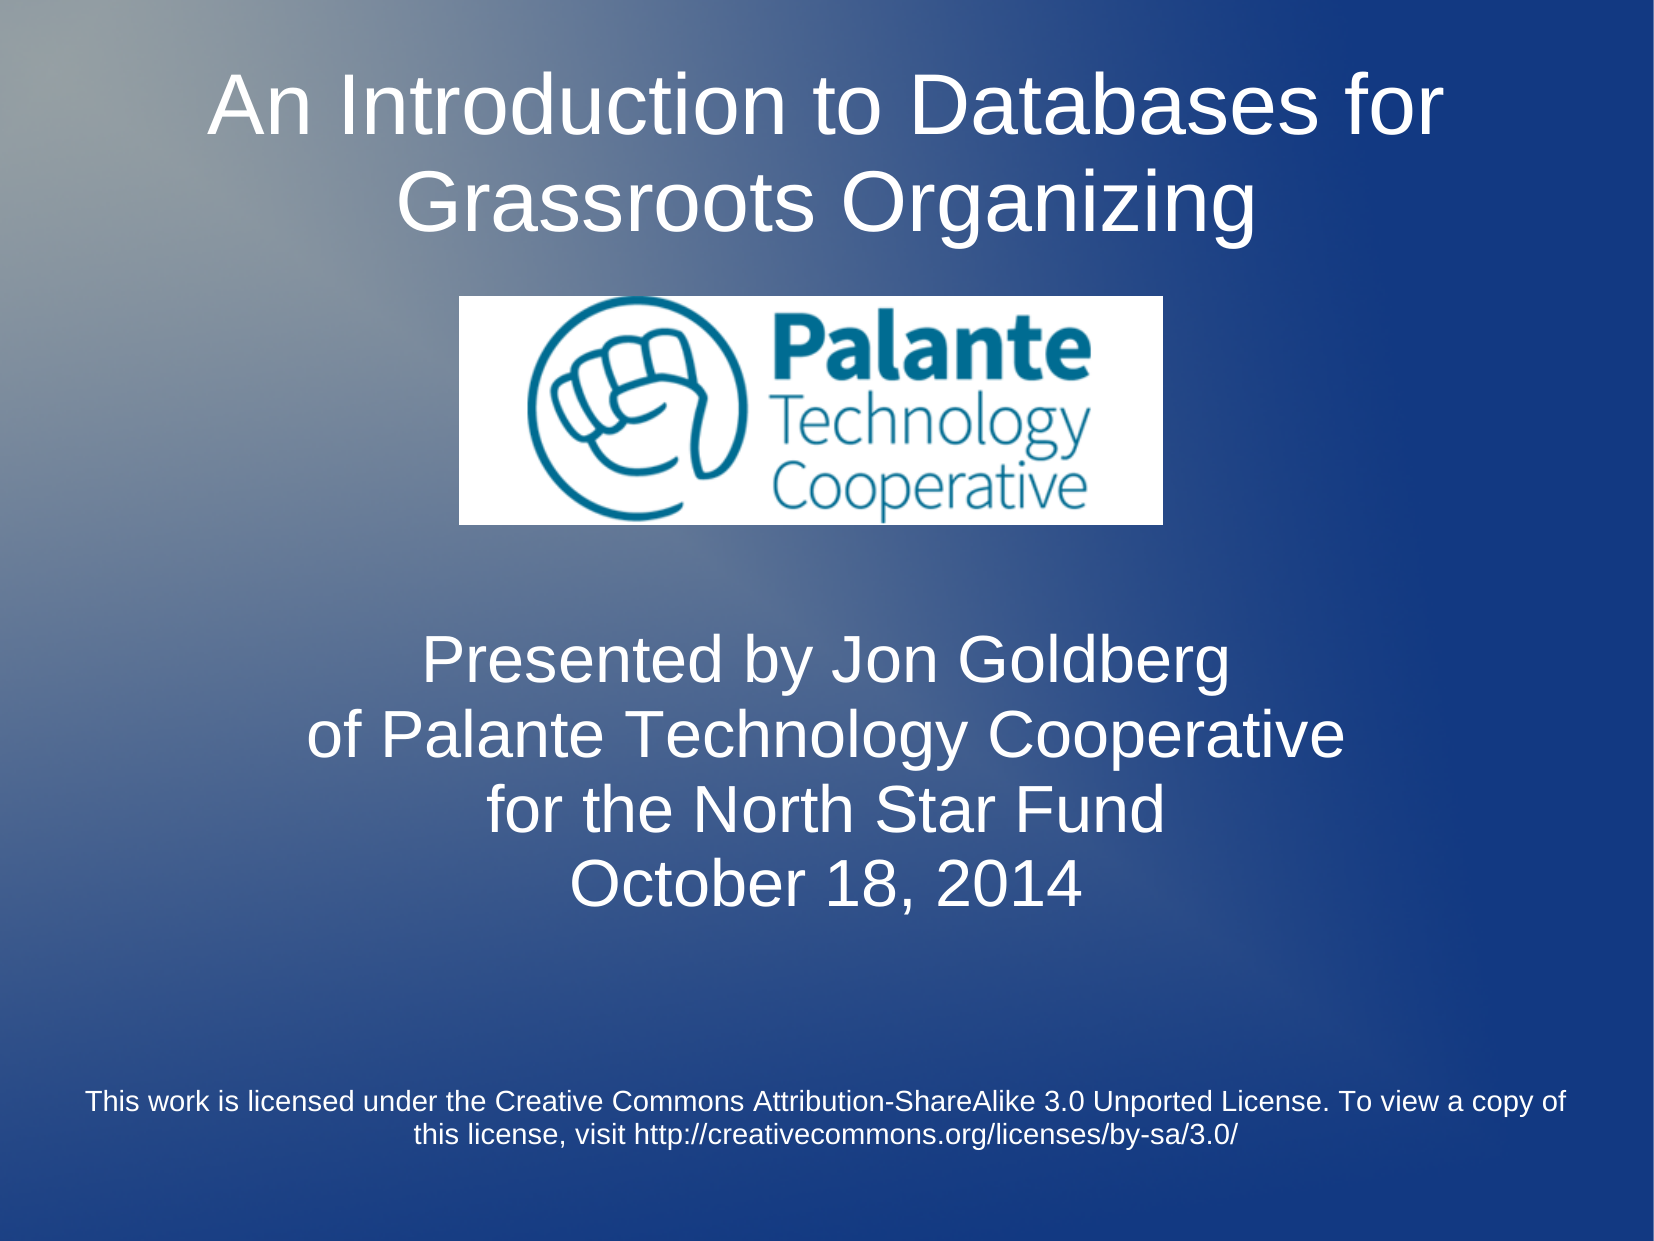

# An Introduction to Databases for Grassroots Organizing
Presented by Jon Goldberg
of Palante Technology Cooperative
for the North Star Fund
October 18, 2014
This work is licensed under the Creative Commons Attribution-ShareAlike 3.0 Unported License. To view a copy of this license, visit http://creativecommons.org/licenses/by-sa/3.0/